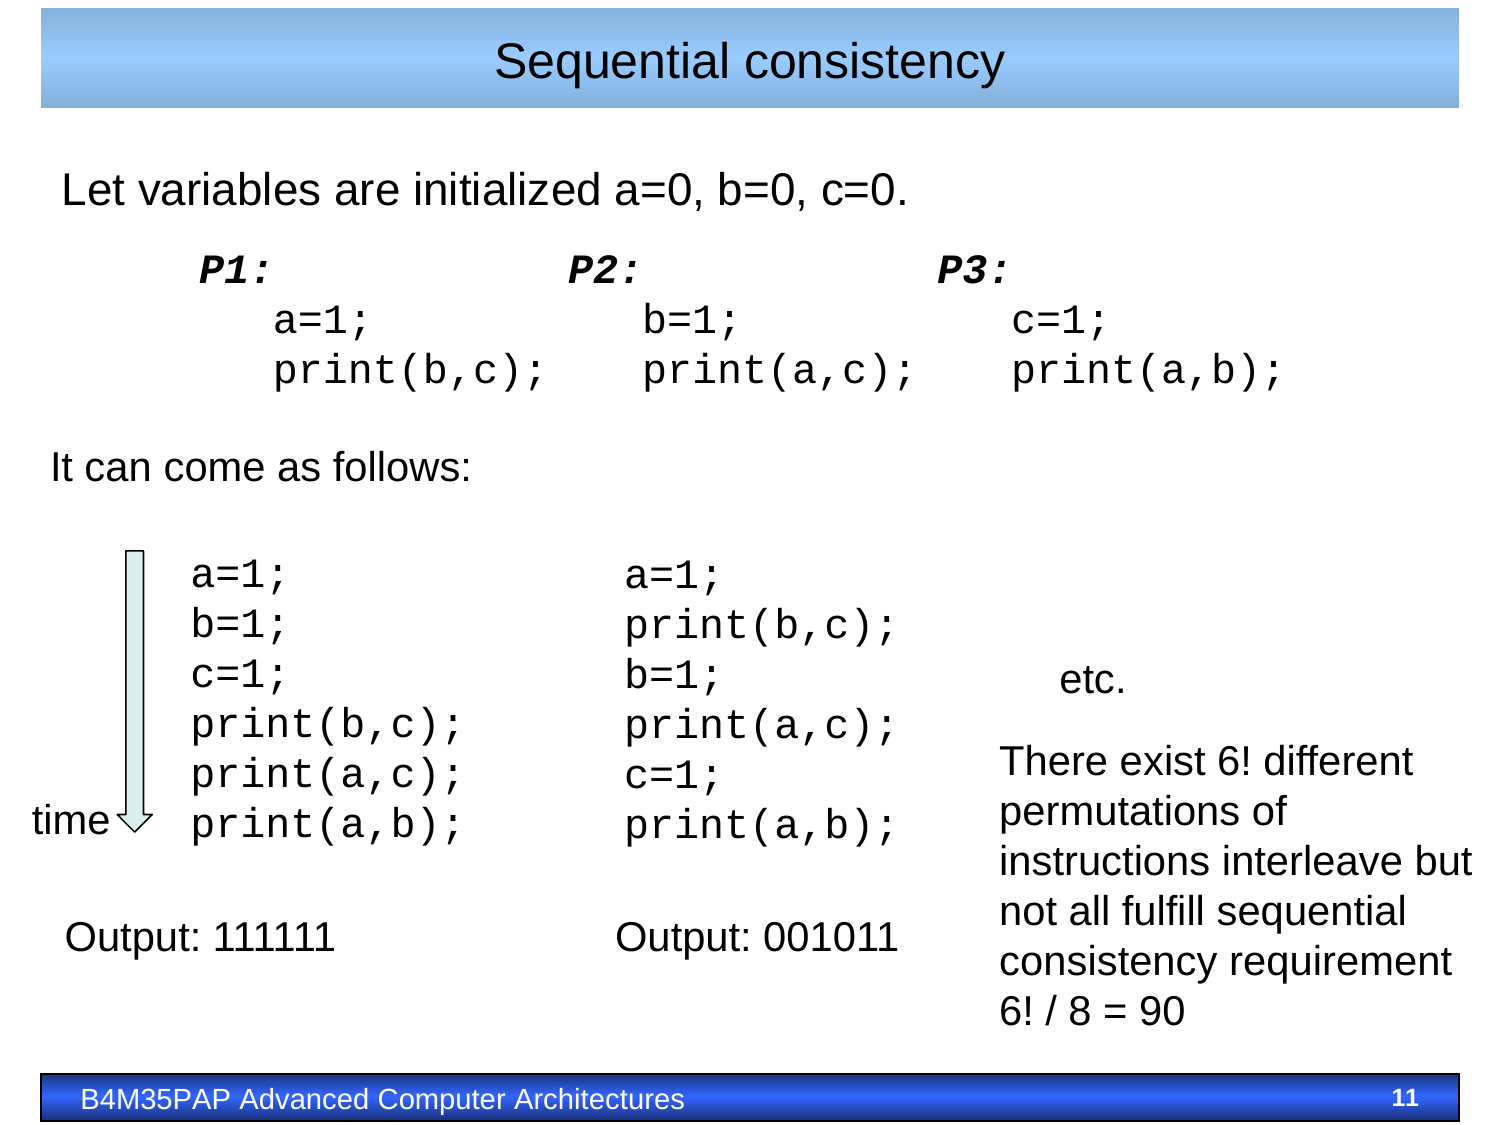

# Sequential consistency
Let variables are initialized a=0, b=0, c=0.
P1:				P2:				P3:
	a=1;				b=1;				c=1;
	print(b,c);		print(a,c);		print(a,b);
It can come as follows:
a=1;
b=1;
c=1;
print(b,c);
print(a,c);
print(a,b);
a=1;
print(b,c);
b=1;
print(a,c);
c=1;
print(a,b);
etc.
There exist 6! different permutations of instructions interleave but not all fulfill sequential consistency requirement
6! / 8 = 90
time
Output: 111111
Output: 001011